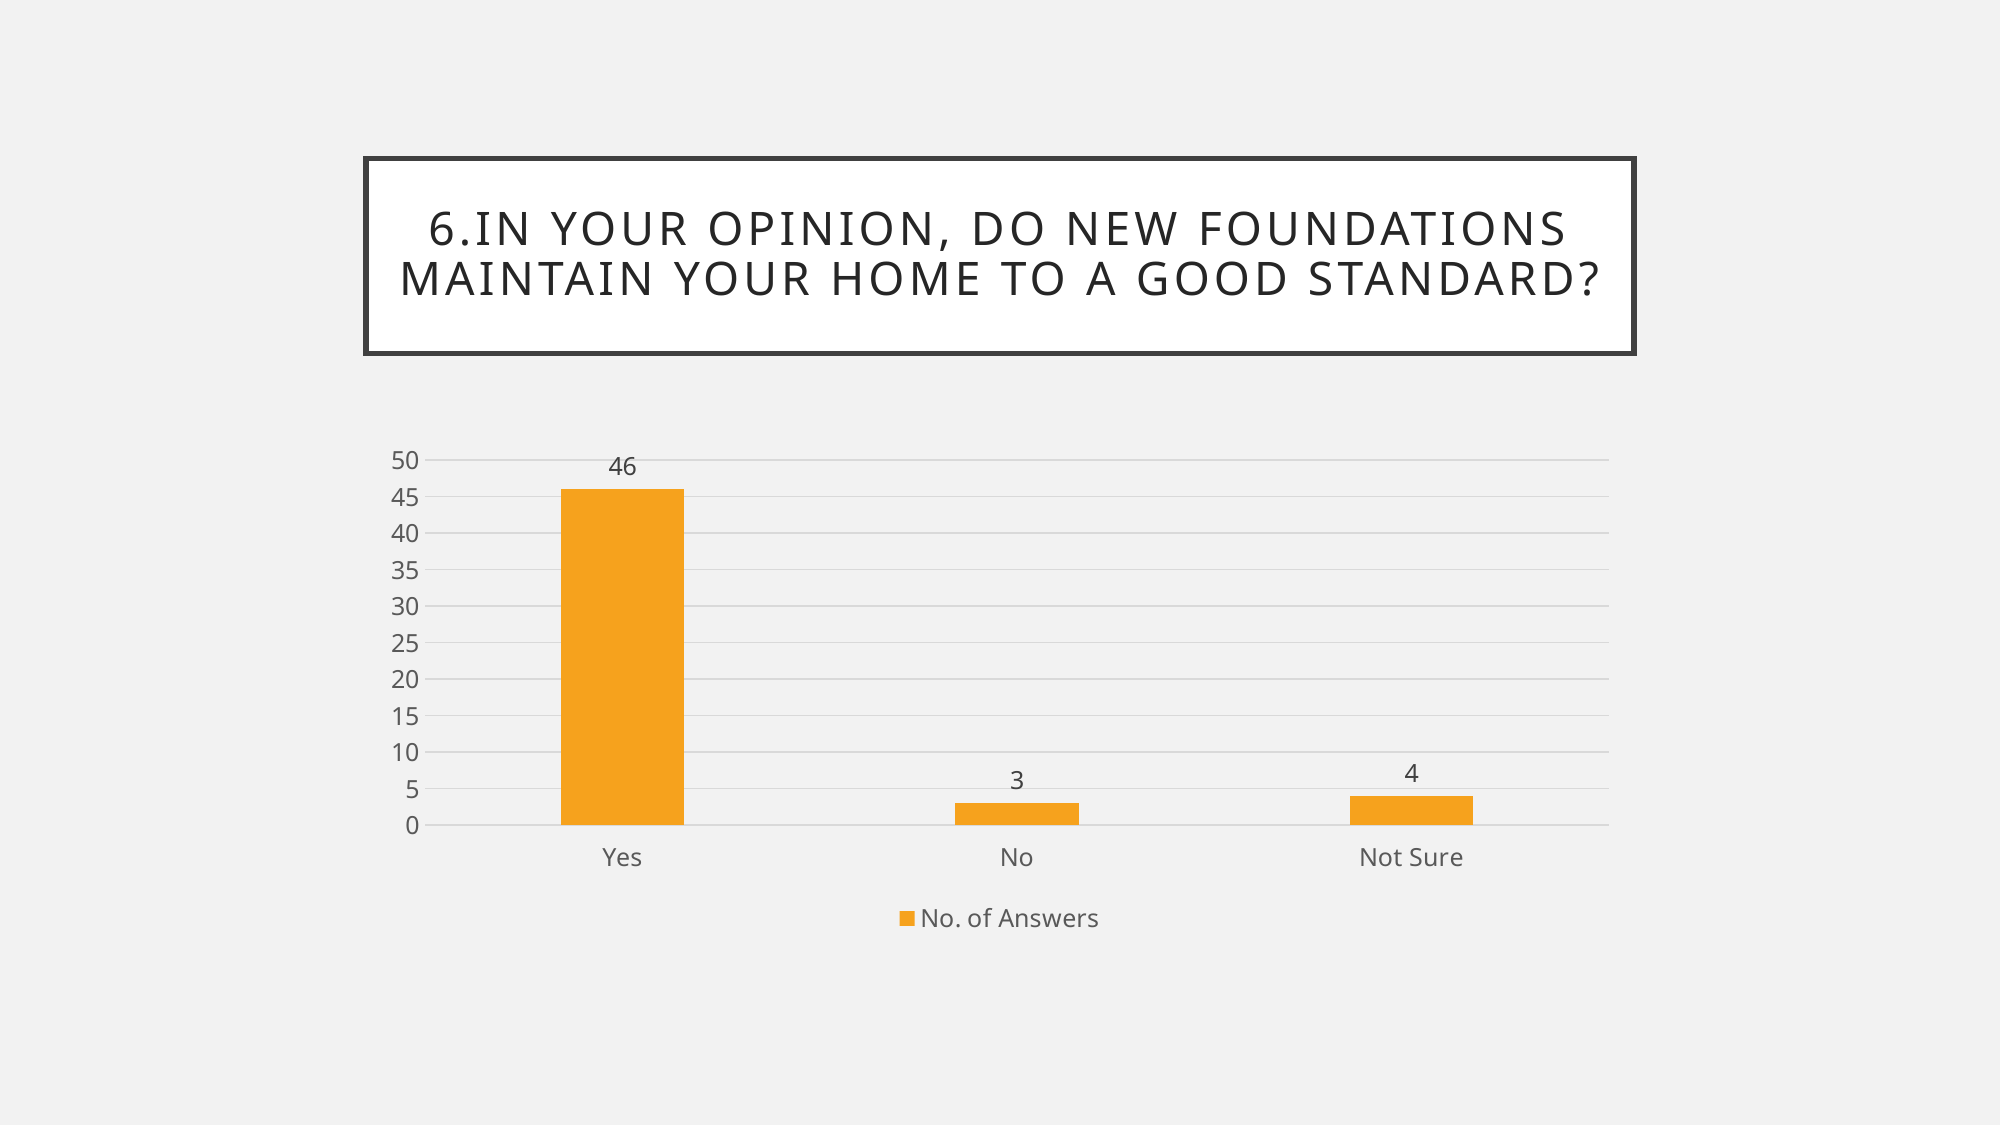

# 6.IN YOUR OPINION, DO NEW FOUNDATIONS MAINTAIN YOUR HOME TO A GOOD STANDARD?
### Chart
| Category | No. of Answers |
|---|---|
| Yes | 46.0 |
| No | 3.0 |
| Not Sure | 4.0 |